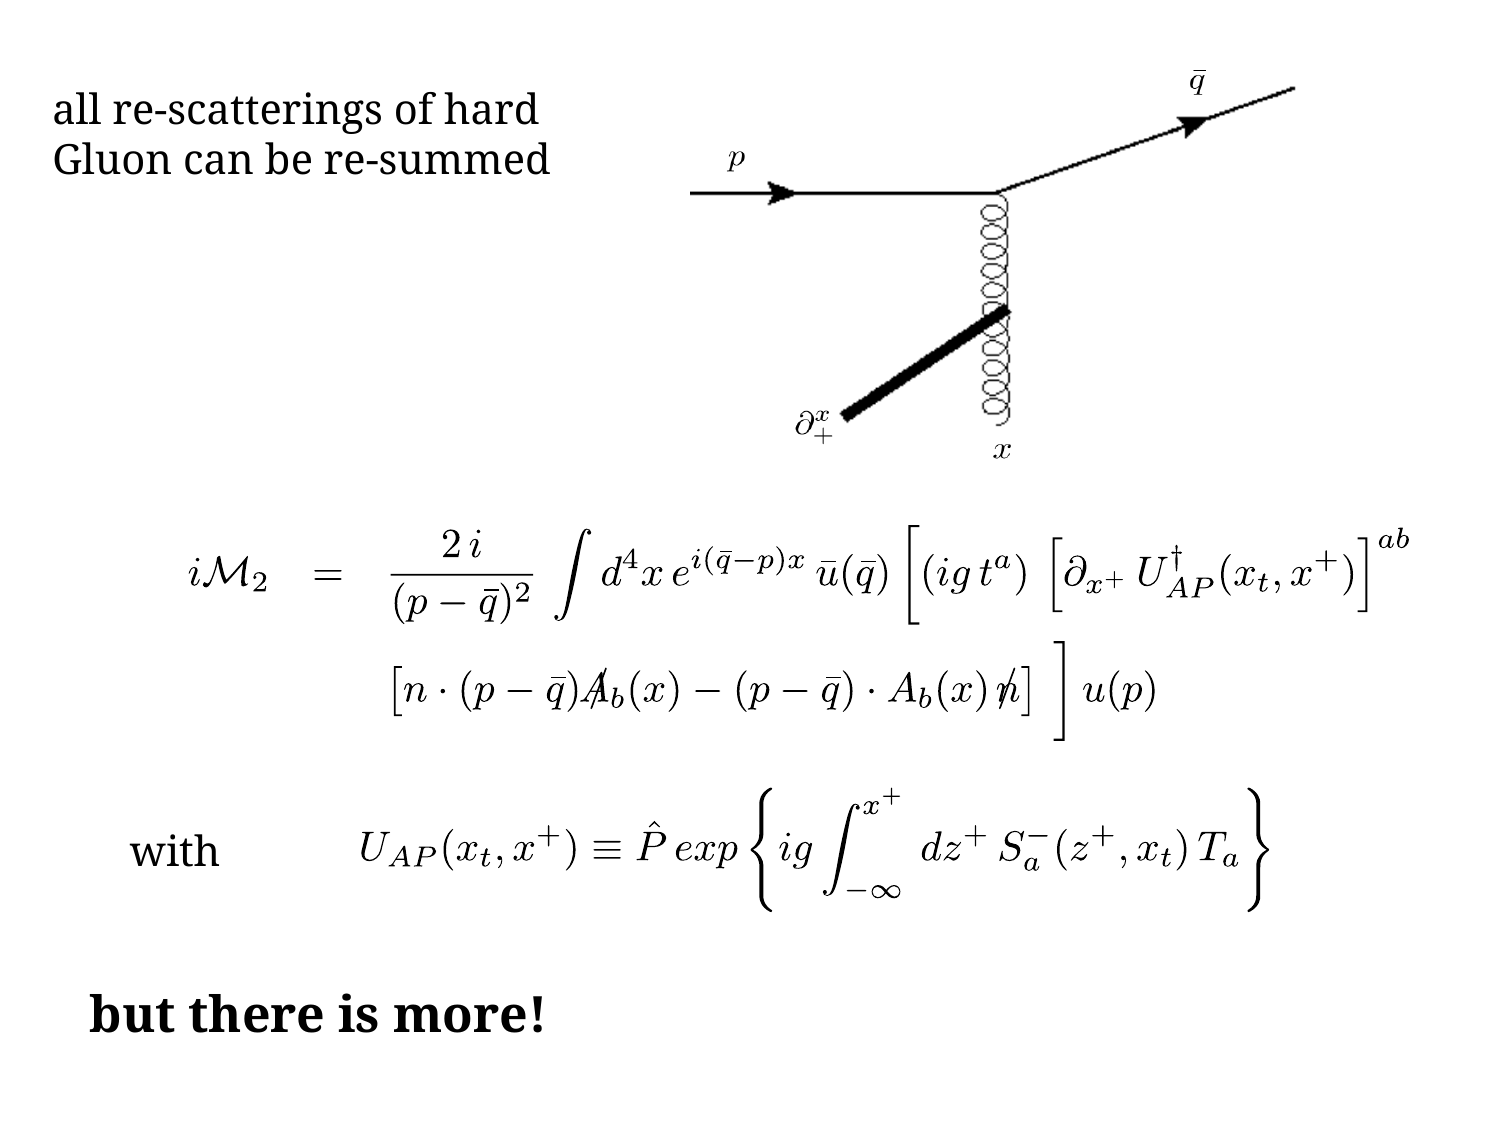

all re-scatterings of hard
Gluon can be re-summed
with
but there is more!